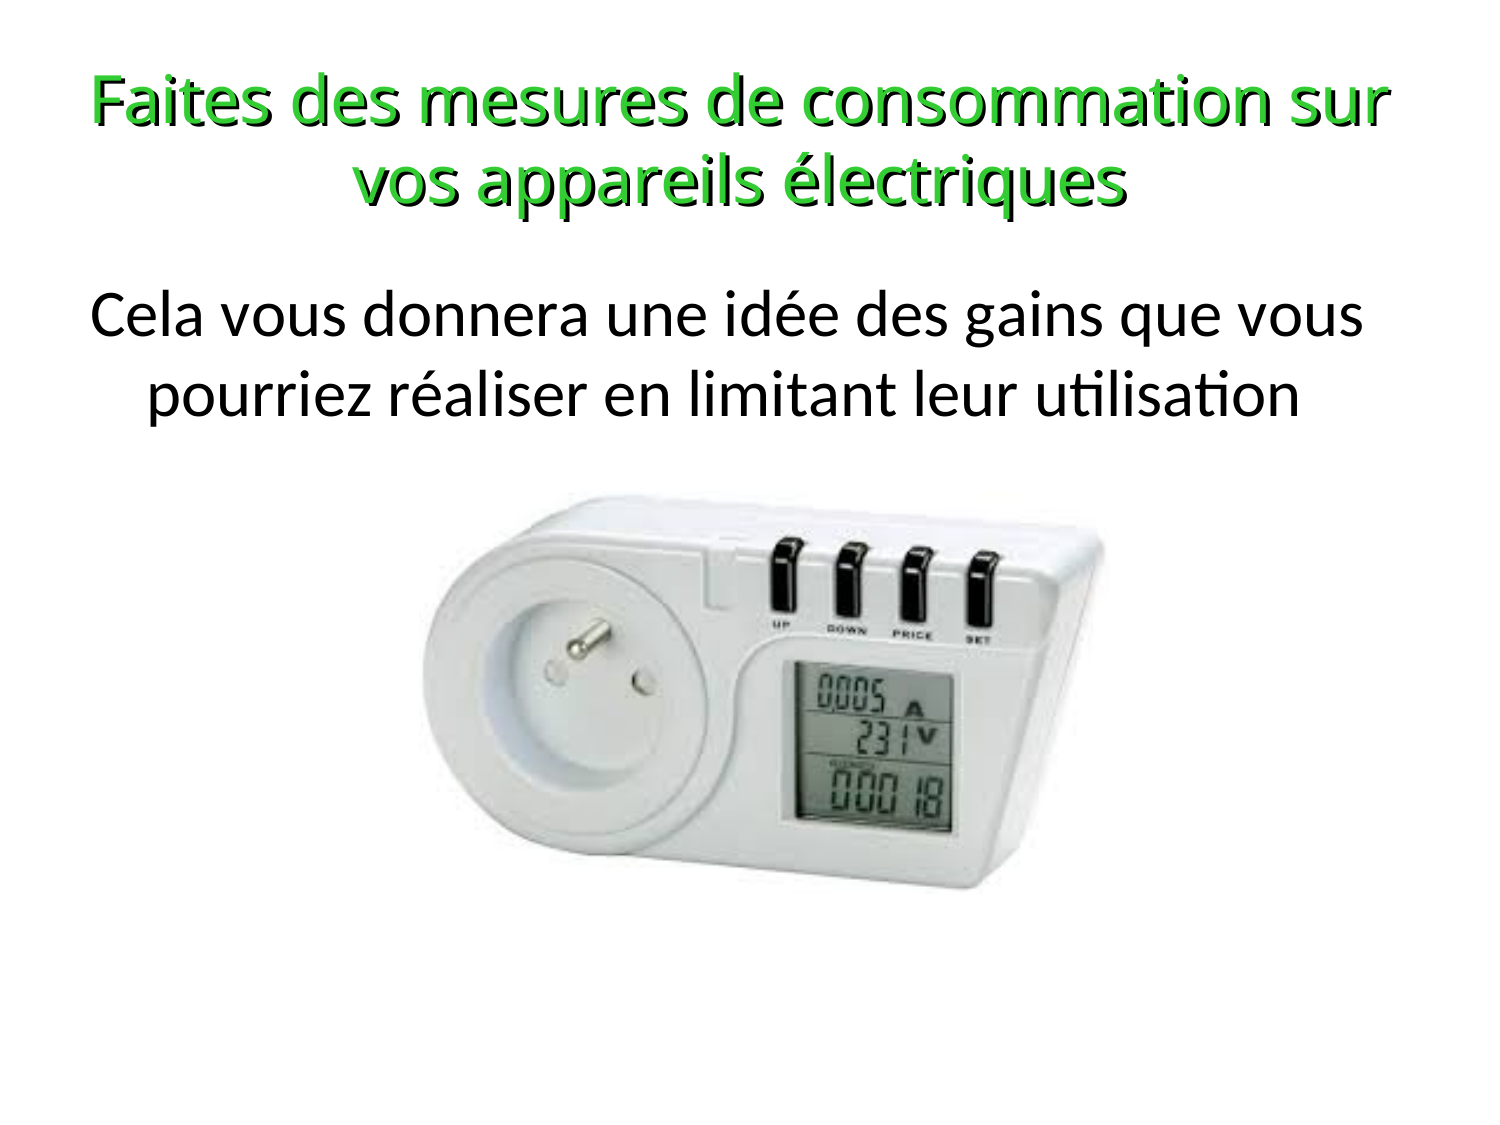

# Faites des mesures de consommation sur vos appareils électriques
Cela vous donnera une idée des gains que vous pourriez réaliser en limitant leur utilisation